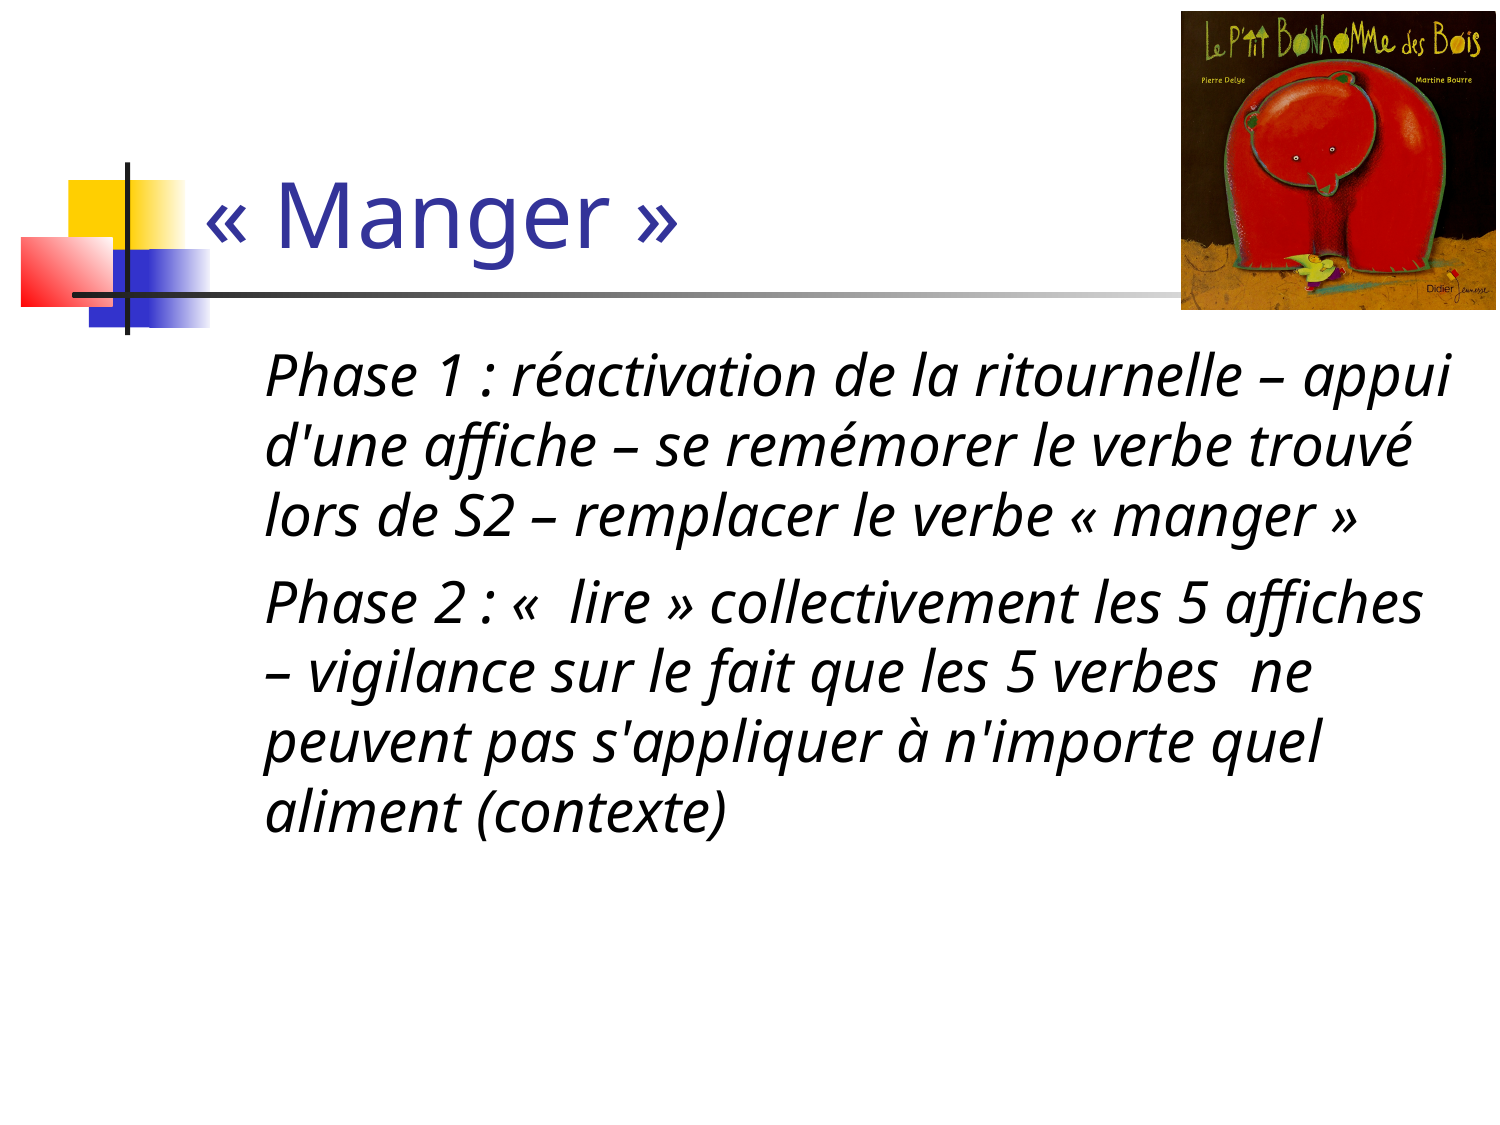

# « Manger »
Phase 1 : réactivation de la ritournelle – appui d'une affiche – se remémorer le verbe trouvé lors de S2 – remplacer le verbe « manger »
Phase 2 : «  lire » collectivement les 5 affiches – vigilance sur le fait que les 5 verbes ne peuvent pas s'appliquer à n'importe quel aliment (contexte)